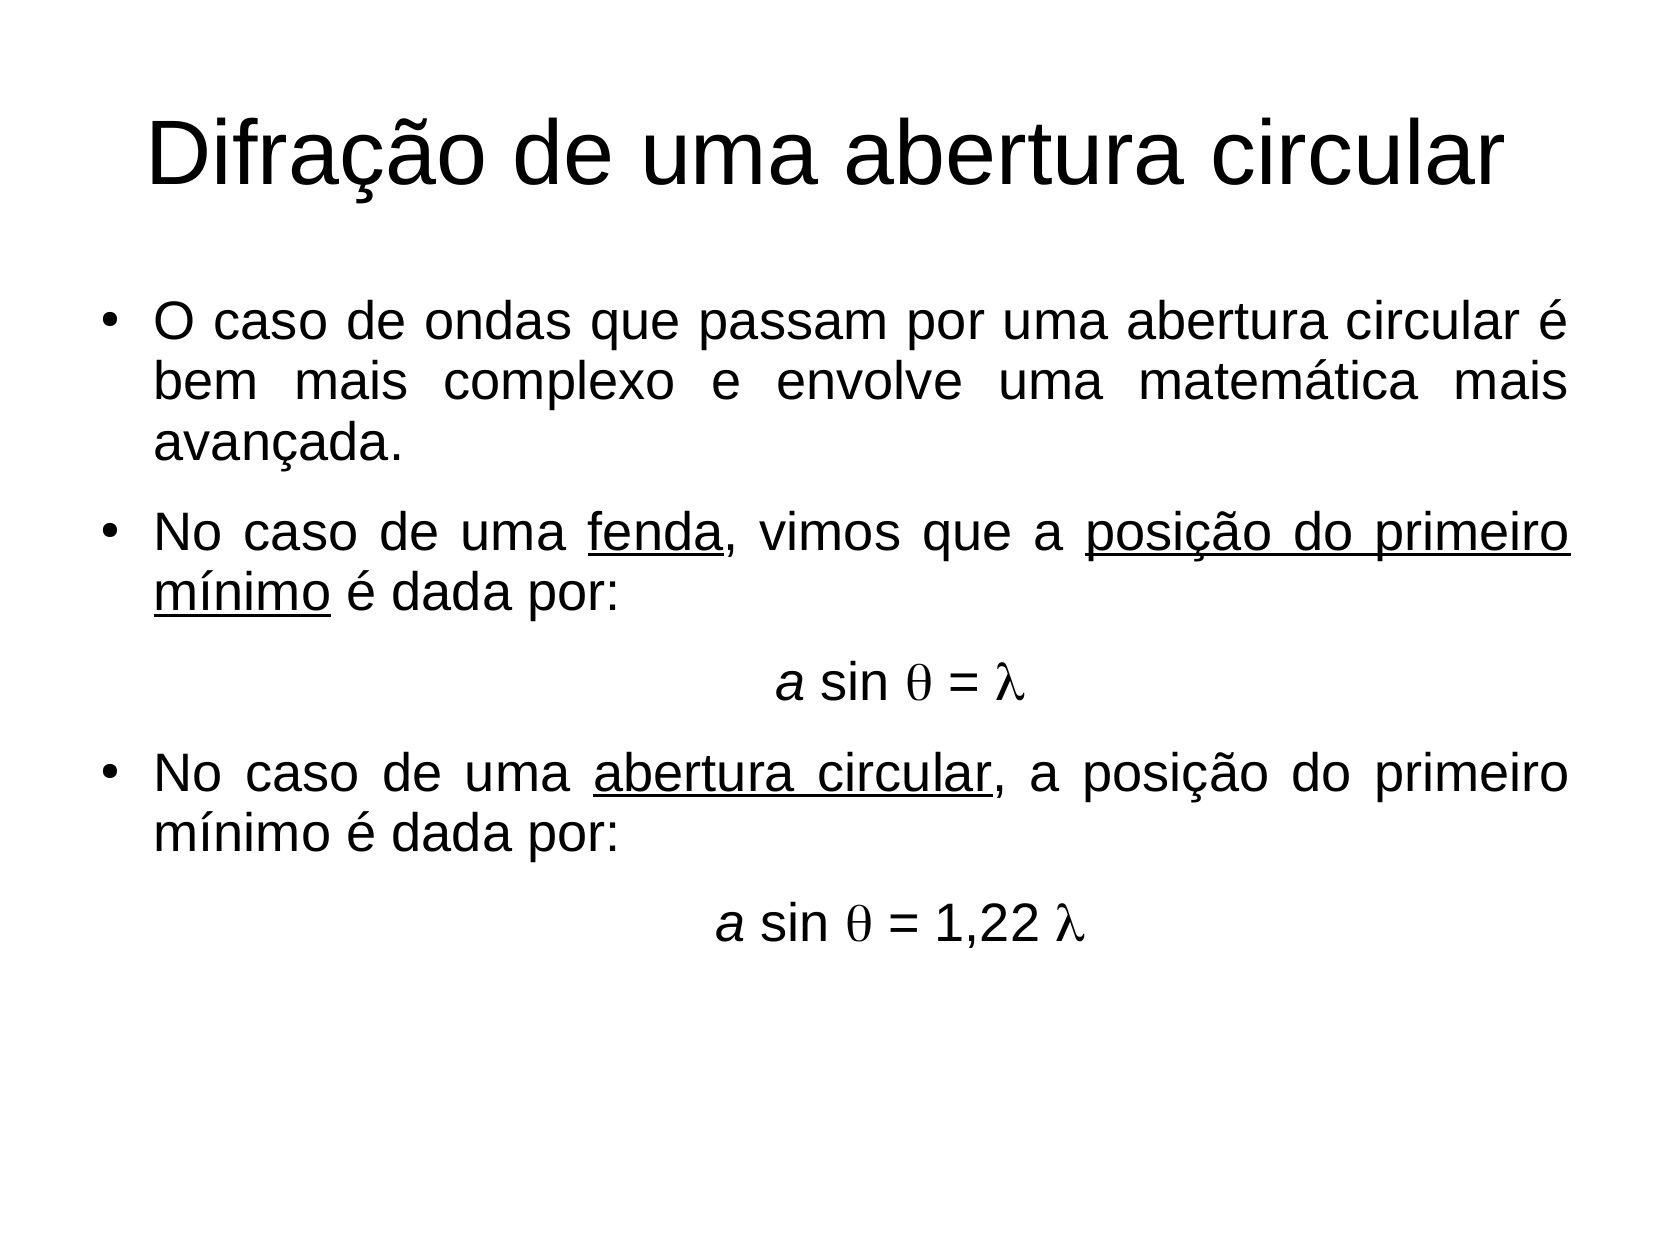

# Difração de uma abertura circular
O caso de ondas que passam por uma abertura circular é bem mais complexo e envolve uma matemática mais avançada.
No caso de uma fenda, vimos que a posição do primeiro mínimo é dada por:
a sin q = l
No caso de uma abertura circular, a posição do primeiro mínimo é dada por:
a sin q = 1,22 l